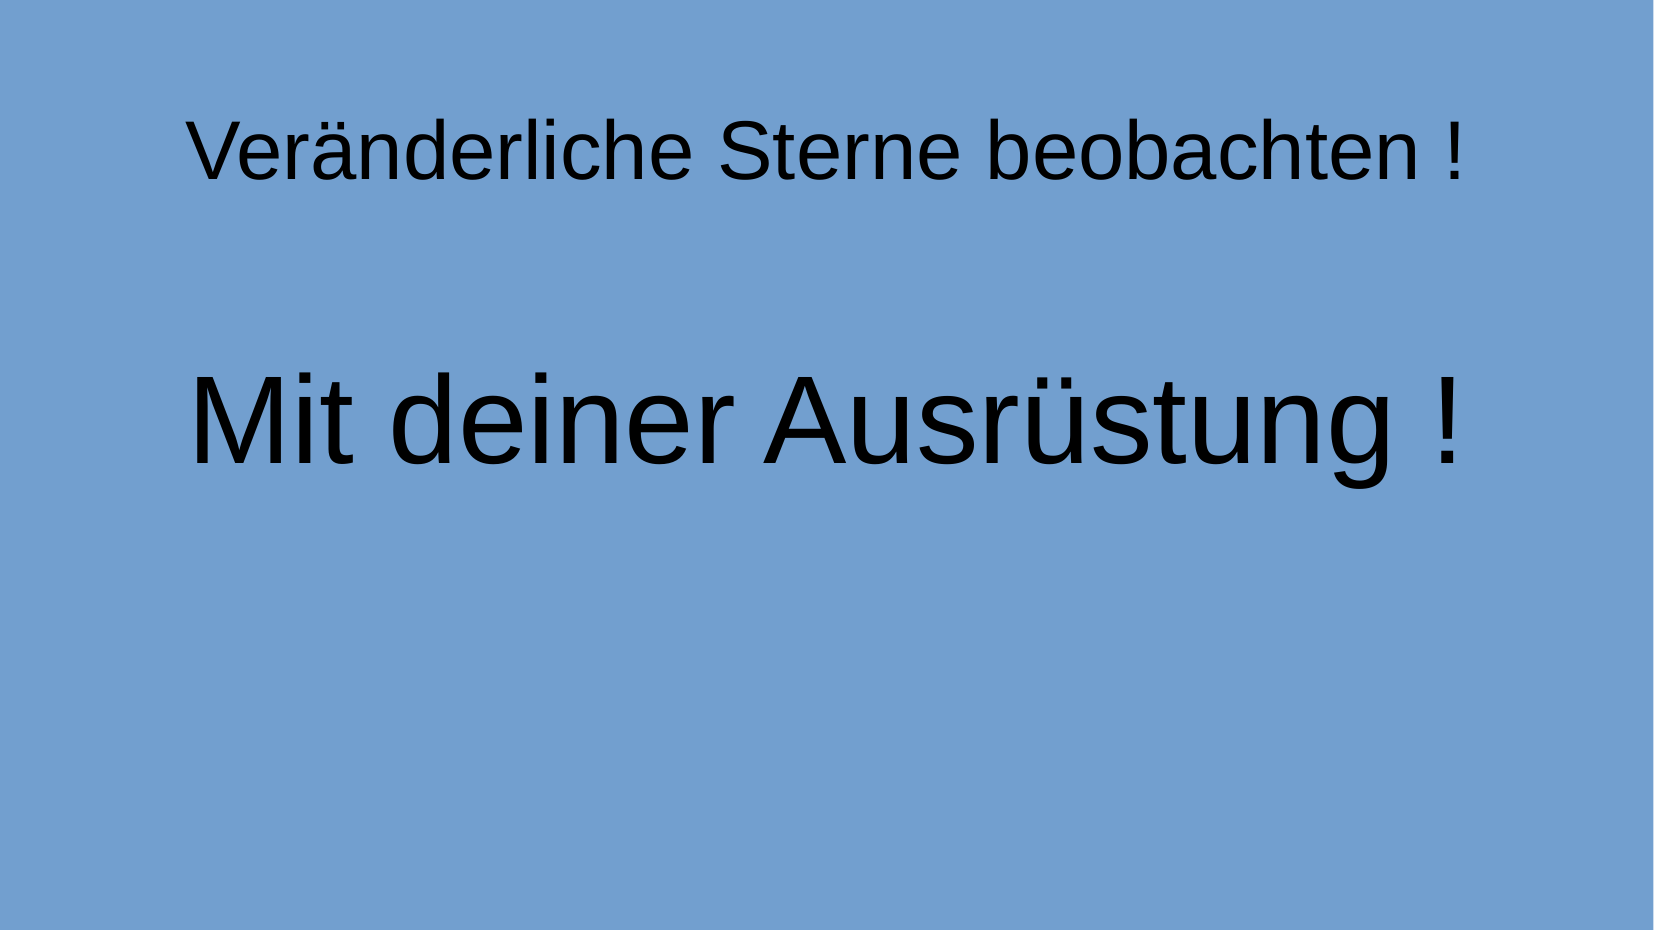

Veränderliche Sterne beobachten !
Mit deiner Ausrüstung !